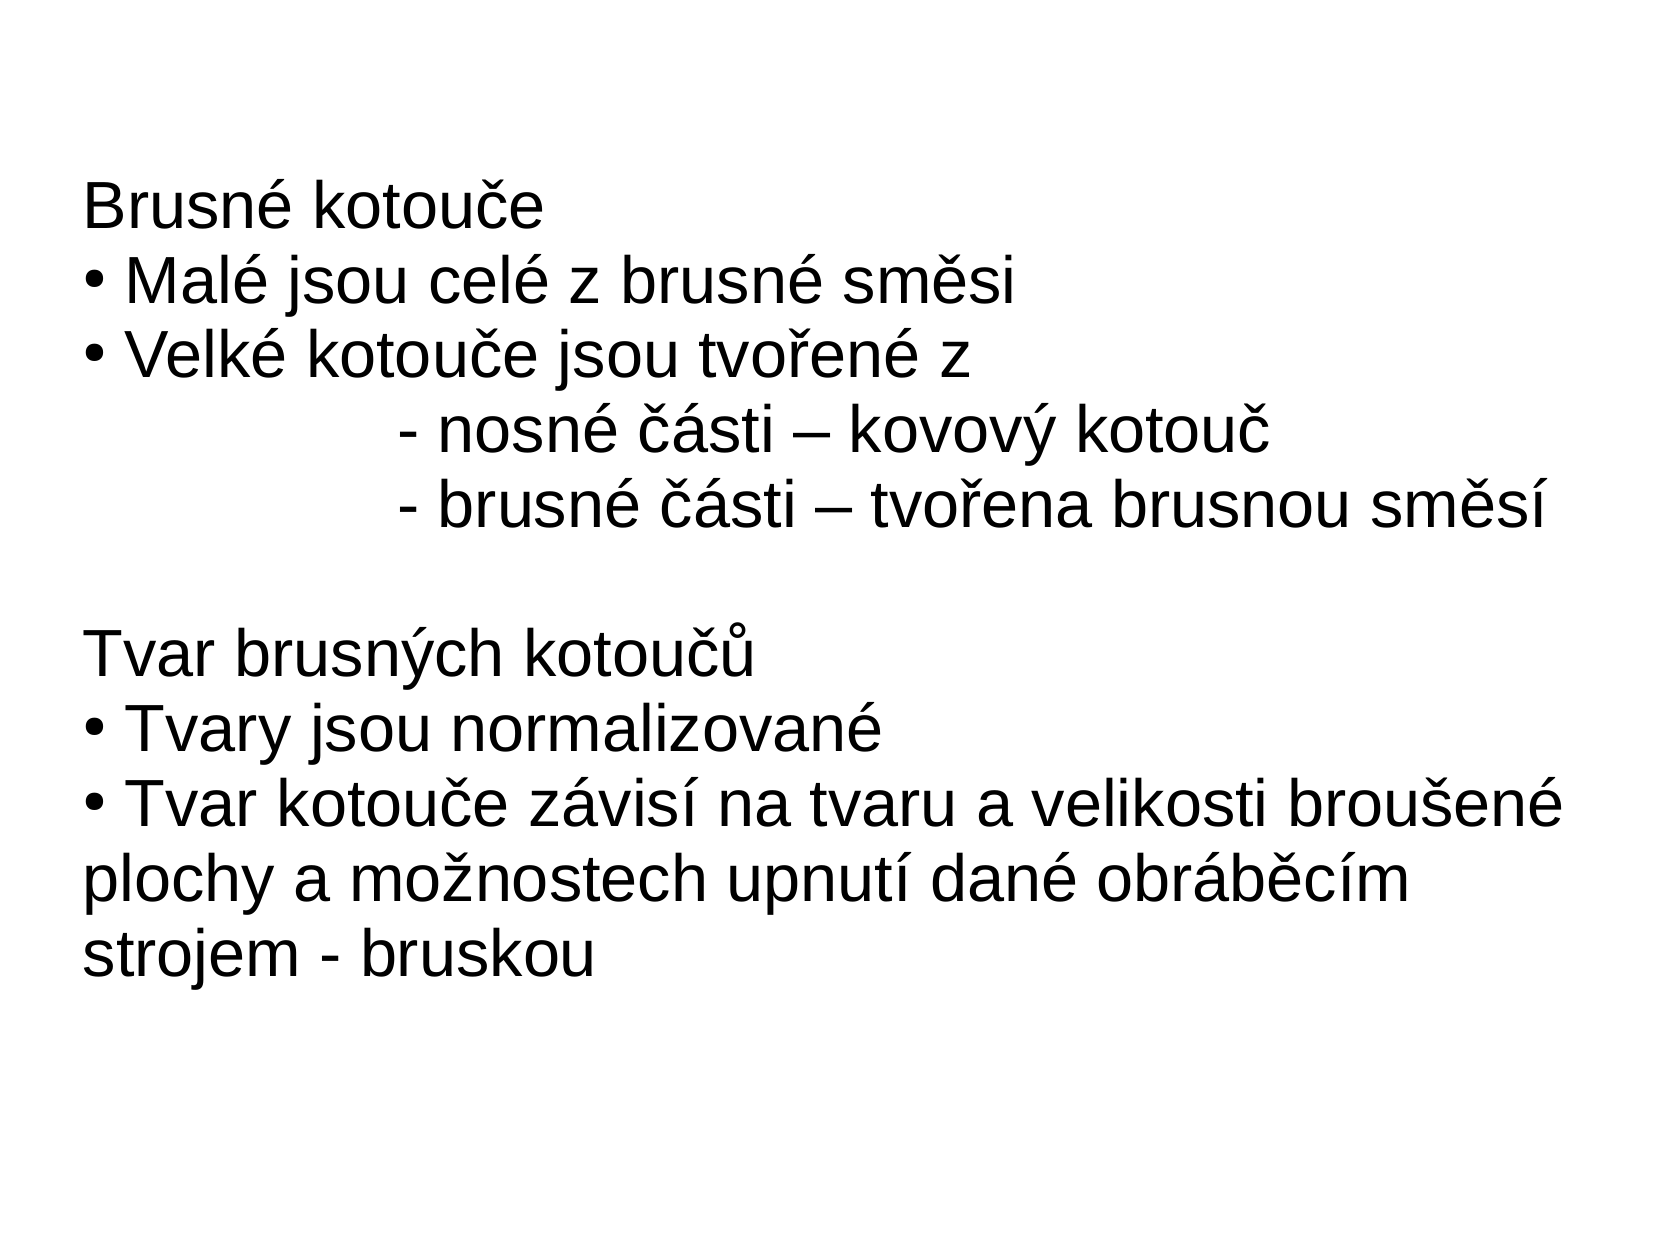

# Brusné kotouče
 Malé jsou celé z brusné směsi
 Velké kotouče jsou tvořené z
 - nosné části – kovový kotouč
 - brusné části – tvořena brusnou směsí
Tvar brusných kotoučů
 Tvary jsou normalizované
 Tvar kotouče závisí na tvaru a velikosti broušené plochy a možnostech upnutí dané obráběcím strojem - bruskou